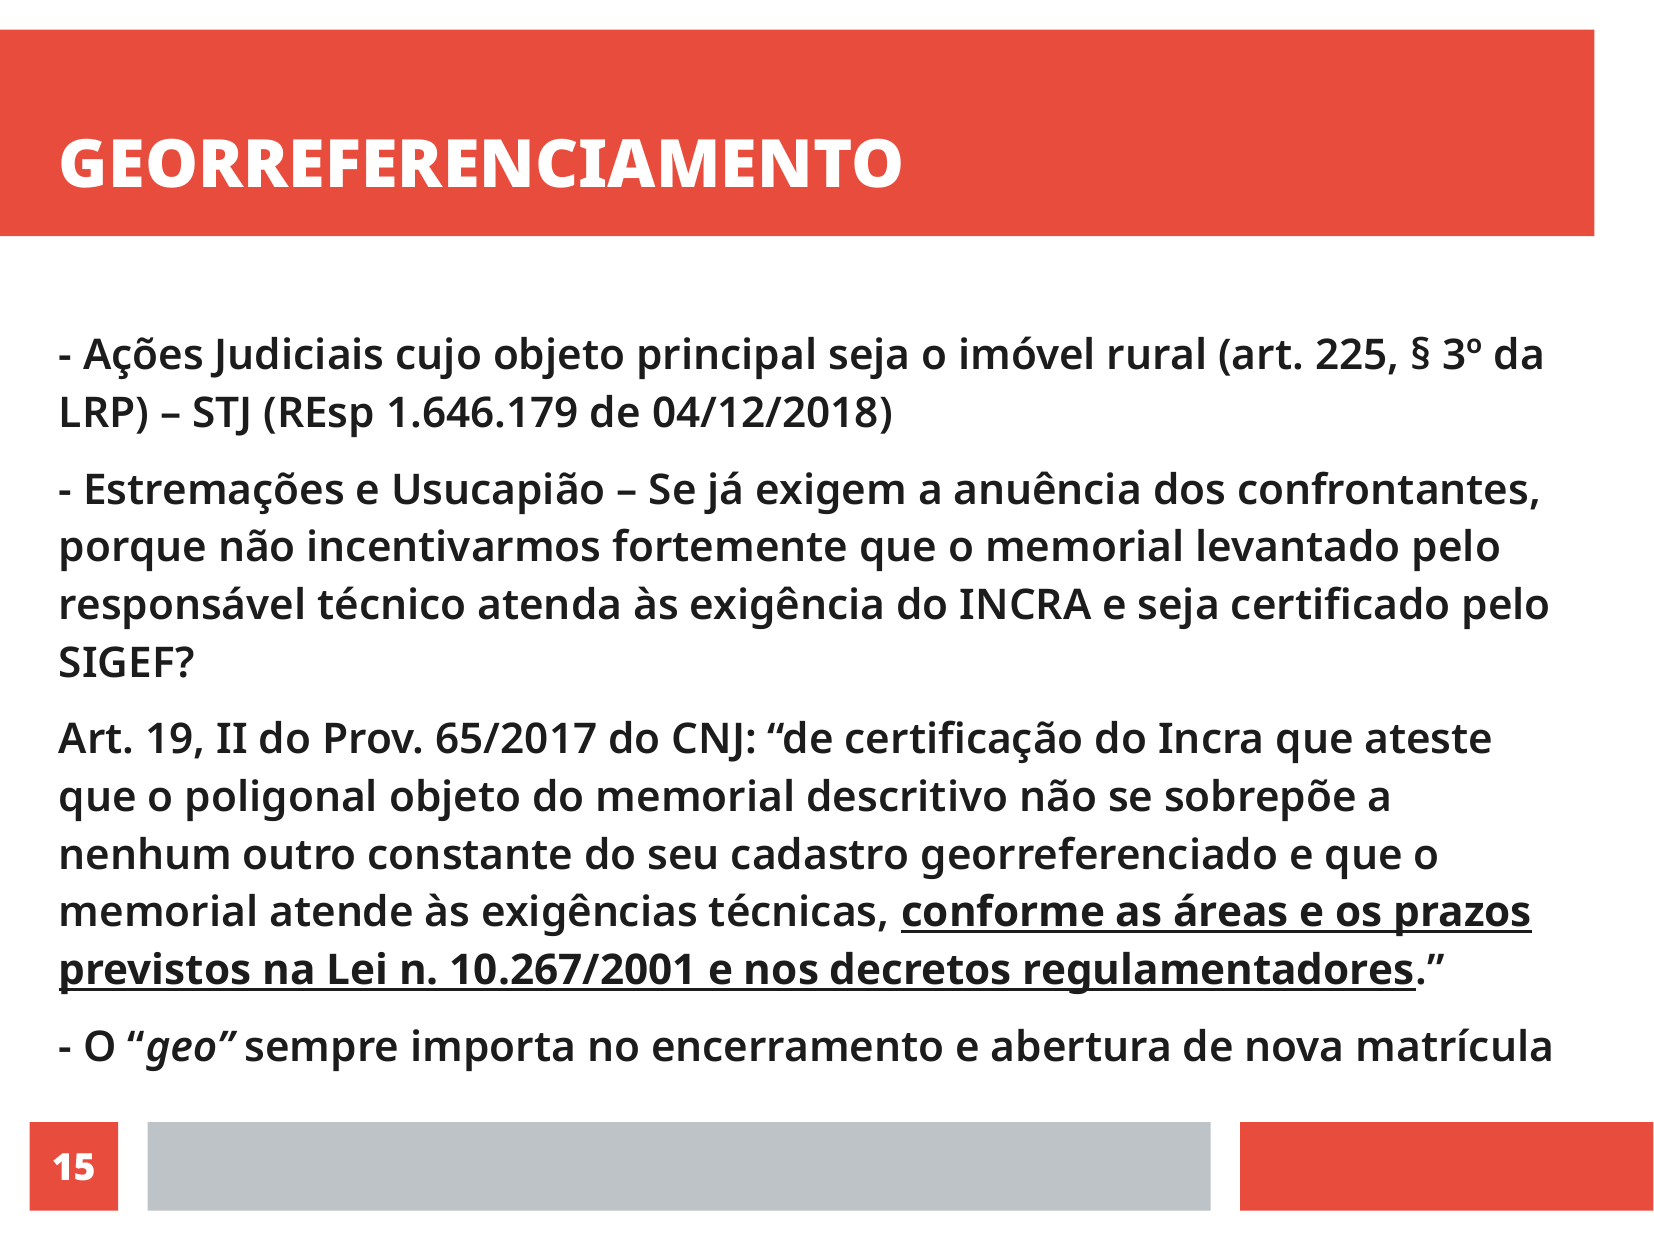

# GEORREFERENCIAMENTO
- Ações Judiciais cujo objeto principal seja o imóvel rural (art. 225, § 3º da LRP) – STJ (REsp 1.646.179 de 04/12/2018)
- Estremações e Usucapião – Se já exigem a anuência dos confrontantes, porque não incentivarmos fortemente que o memorial levantado pelo responsável técnico atenda às exigência do INCRA e seja certificado pelo SIGEF?
Art. 19, II do Prov. 65/2017 do CNJ: “de certificação do Incra que ateste que o poligonal objeto do memorial descritivo não se sobrepõe a nenhum outro constante do seu cadastro georreferenciado e que o memorial atende às exigências técnicas, conforme as áreas e os prazos previstos na Lei n. 10.267/2001 e nos decretos regulamentadores.”
- O “geo” sempre importa no encerramento e abertura de nova matrícula
15